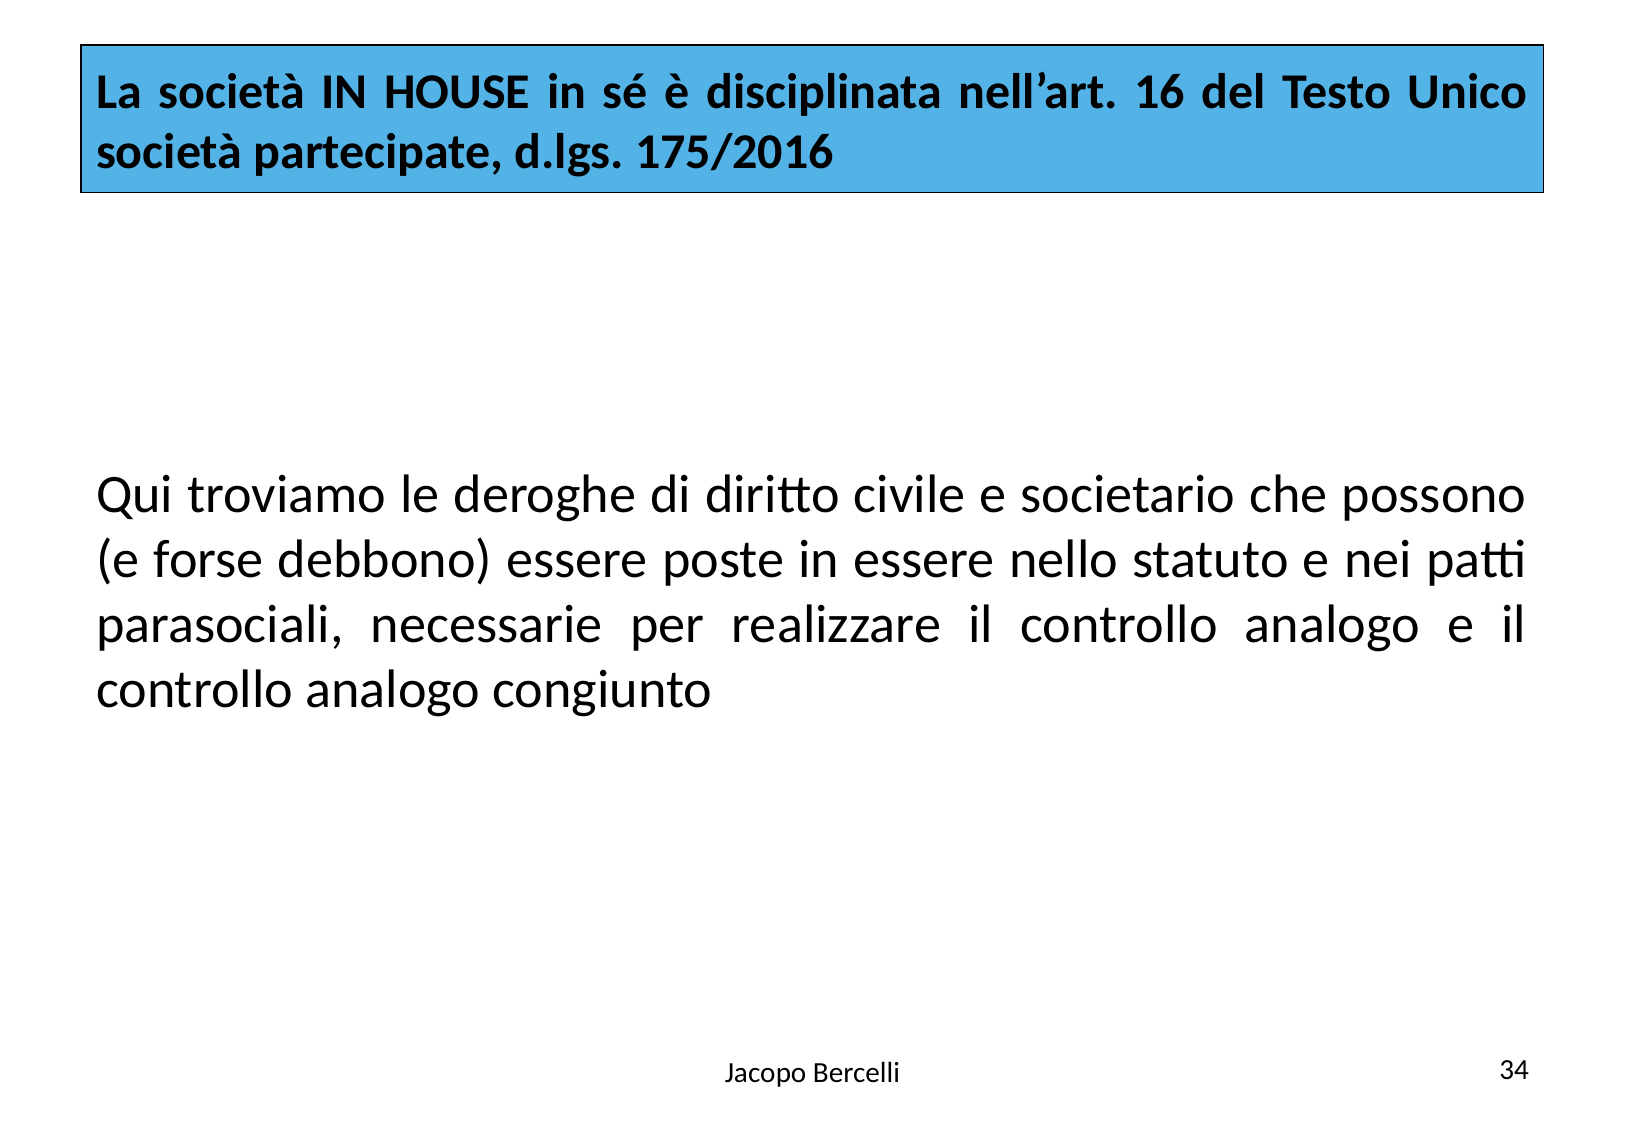

# La società IN HOUSE in sé è disciplinata nell’art. 16 del Testo Unico società partecipate, d.lgs. 175/2016
Qui troviamo le deroghe di diritto civile e societario che possono (e forse debbono) essere poste in essere nello statuto e nei patti parasociali, necessarie per realizzare il controllo analogo e il controllo analogo congiunto
Jacopo Bercelli